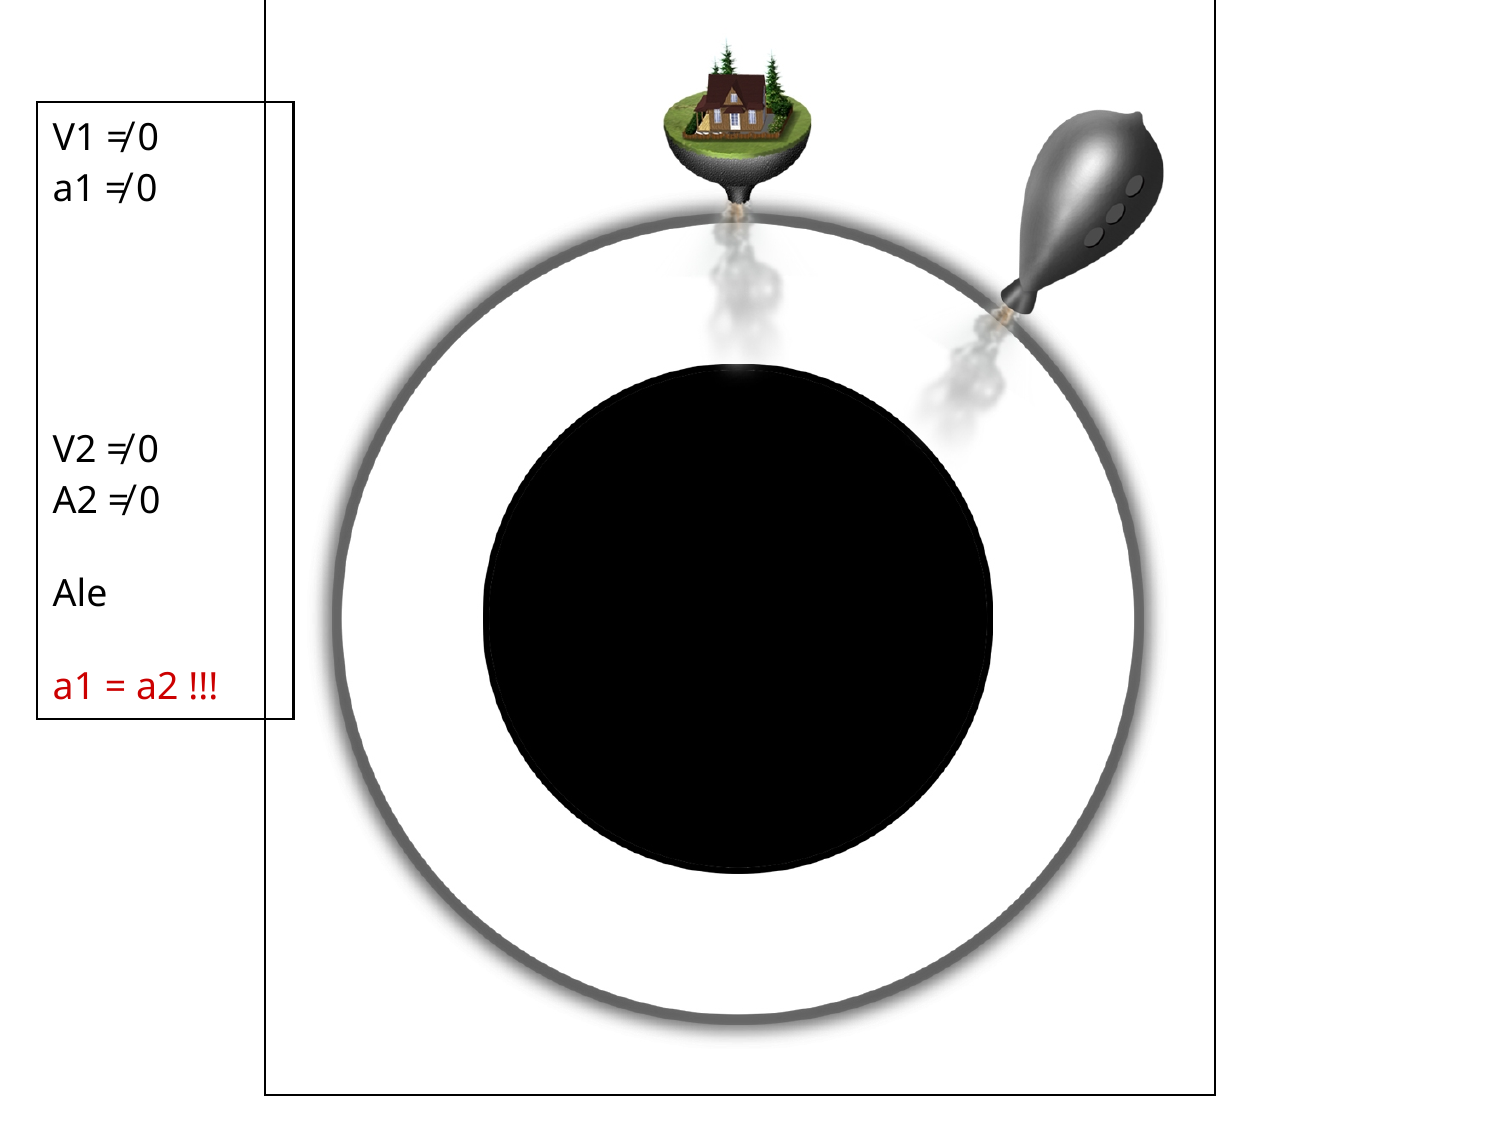

V1 ≠ 0
a1 ≠ 0
V2 ≠ 0
A2 ≠ 0
Ale
a1 = a2 !!!